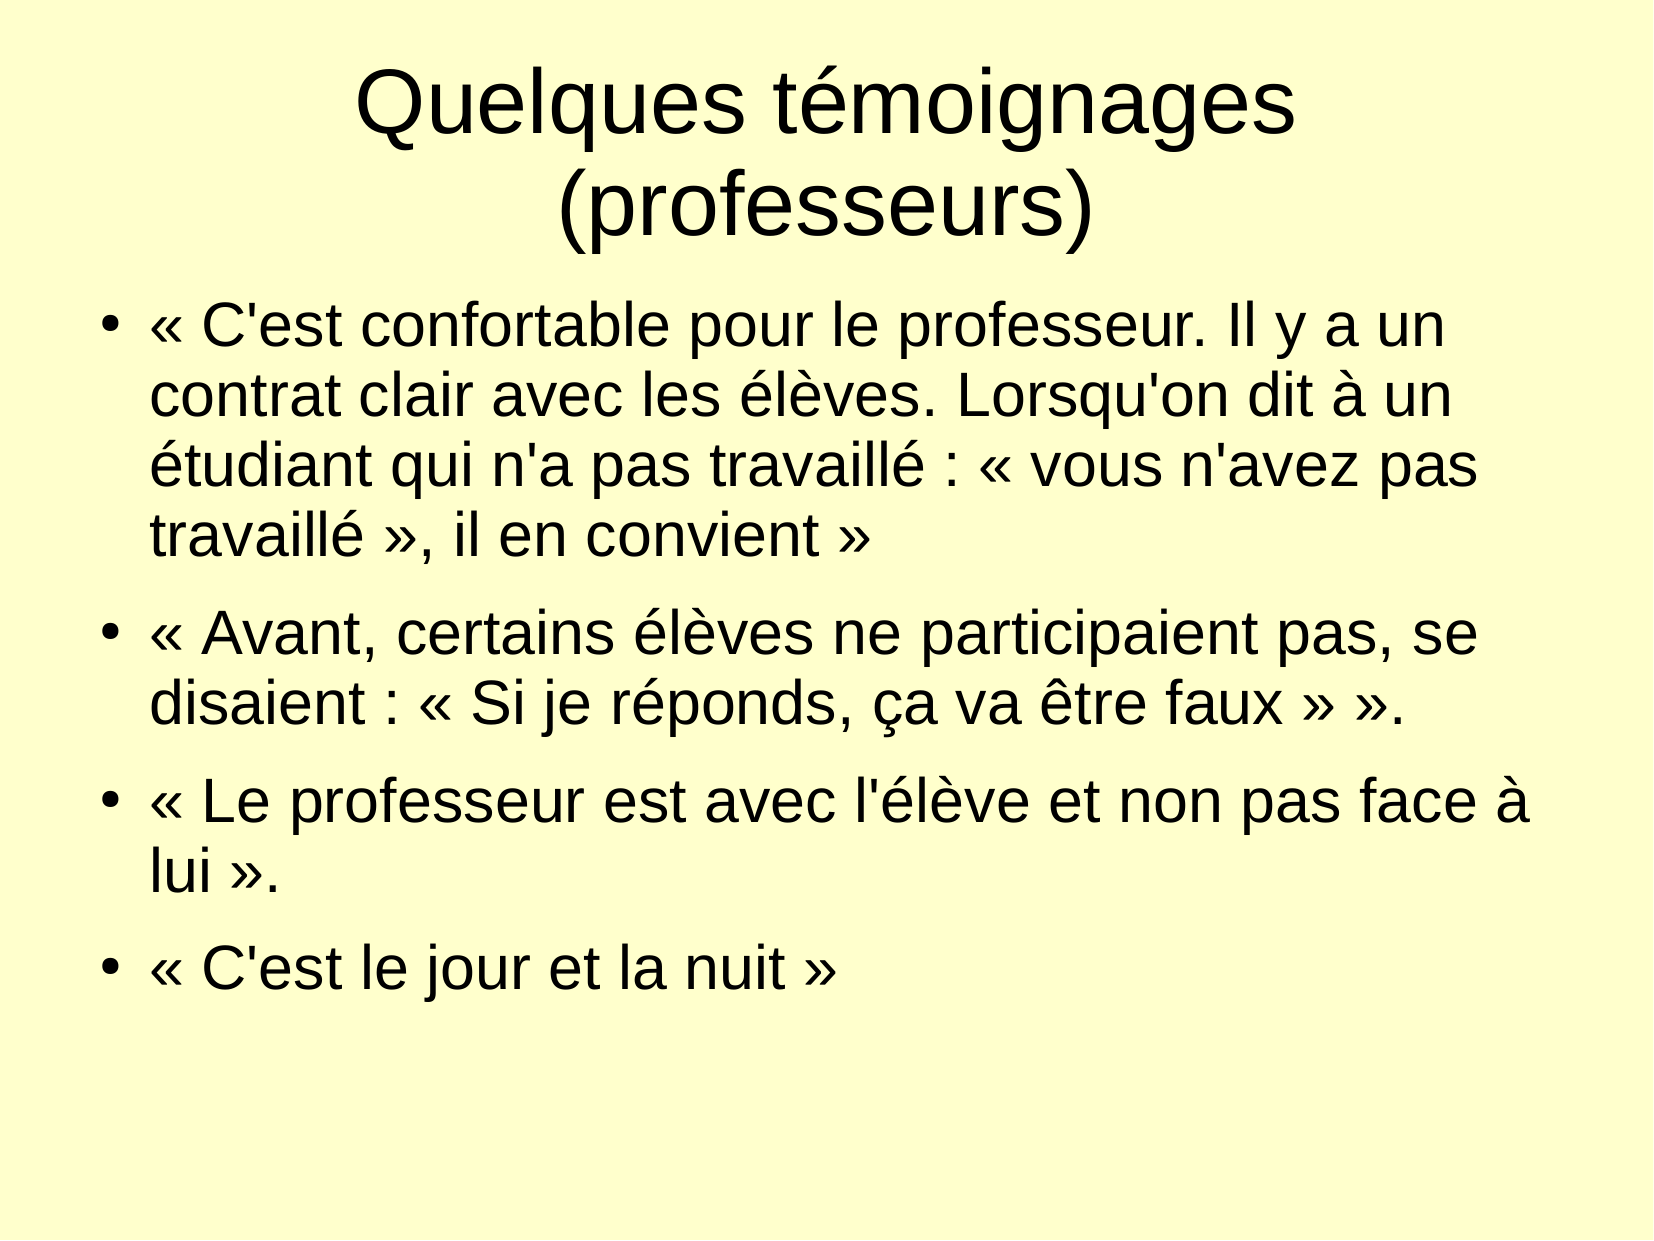

# Quelques témoignages (professeurs)
« C'est confortable pour le professeur. Il y a un contrat clair avec les élèves. Lorsqu'on dit à un étudiant qui n'a pas travaillé : « vous n'avez pas travaillé », il en convient »
« Avant, certains élèves ne participaient pas, se disaient : « Si je réponds, ça va être faux » ».
« Le professeur est avec l'élève et non pas face à lui ».
« C'est le jour et la nuit »